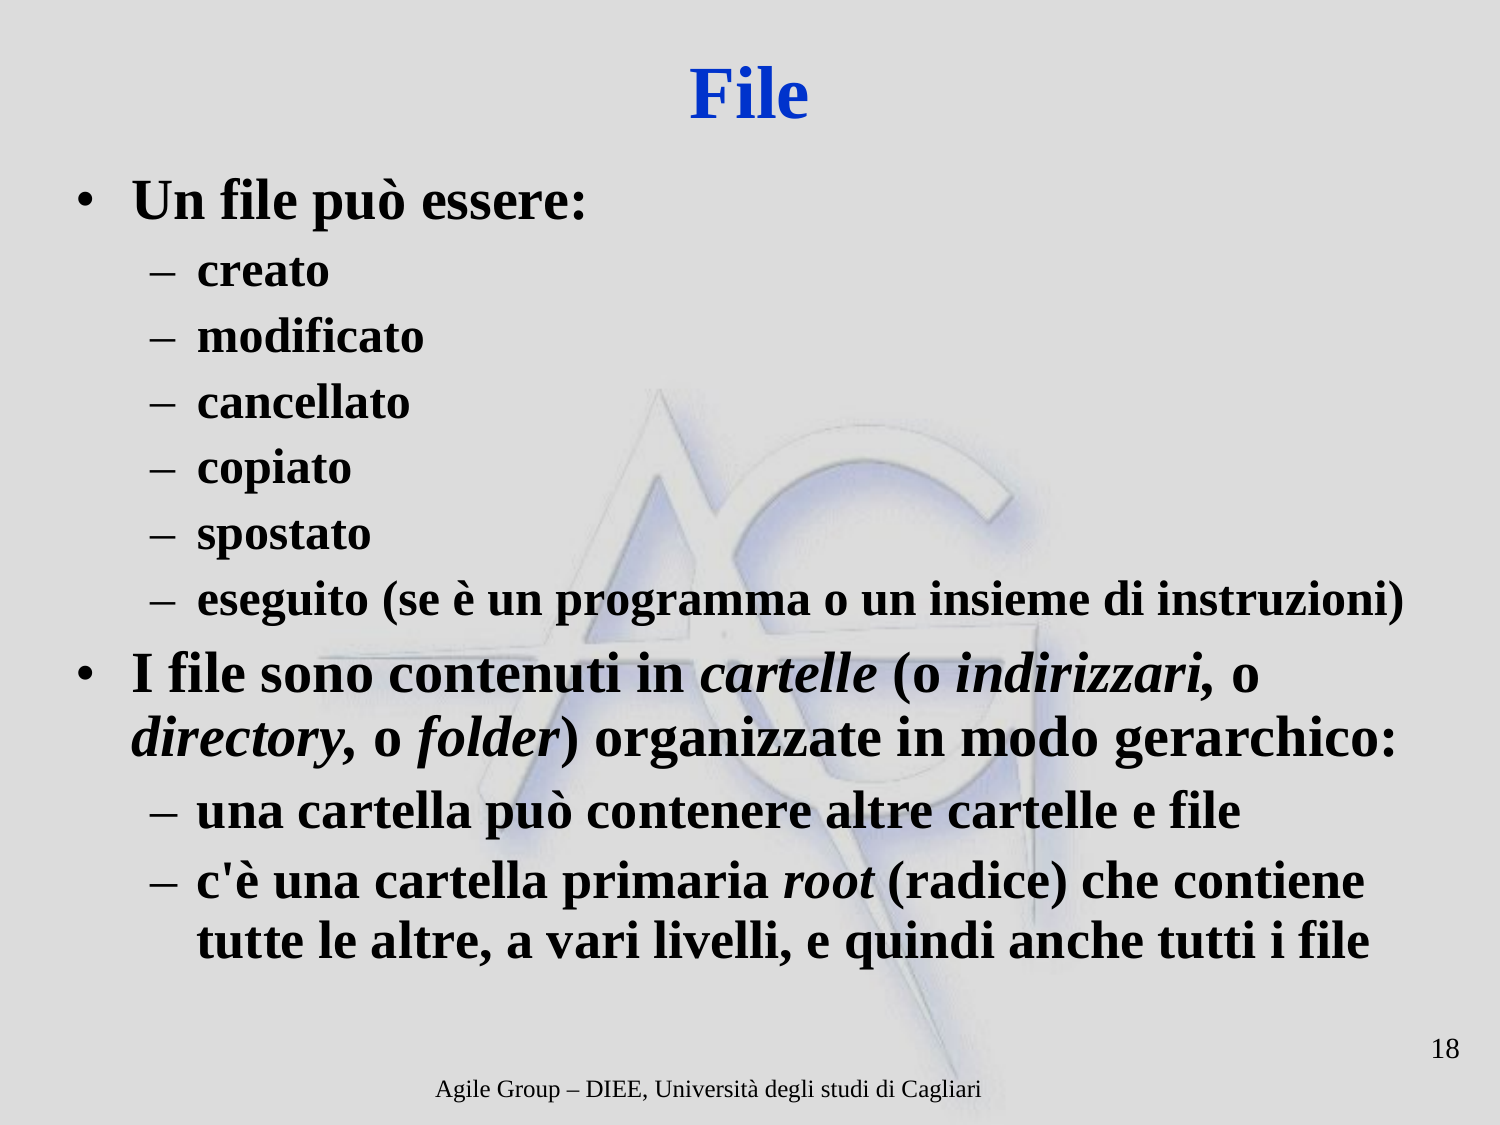

# File
Un file può essere:
creato
modificato
cancellato
copiato
spostato
eseguito (se è un programma o un insieme di instruzioni)
I file sono contenuti in cartelle (o indirizzari, o directory, o folder) organizzate in modo gerarchico:
una cartella può contenere altre cartelle e file
c'è una cartella primaria root (radice) che contiene tutte le altre, a vari livelli, e quindi anche tutti i file
18